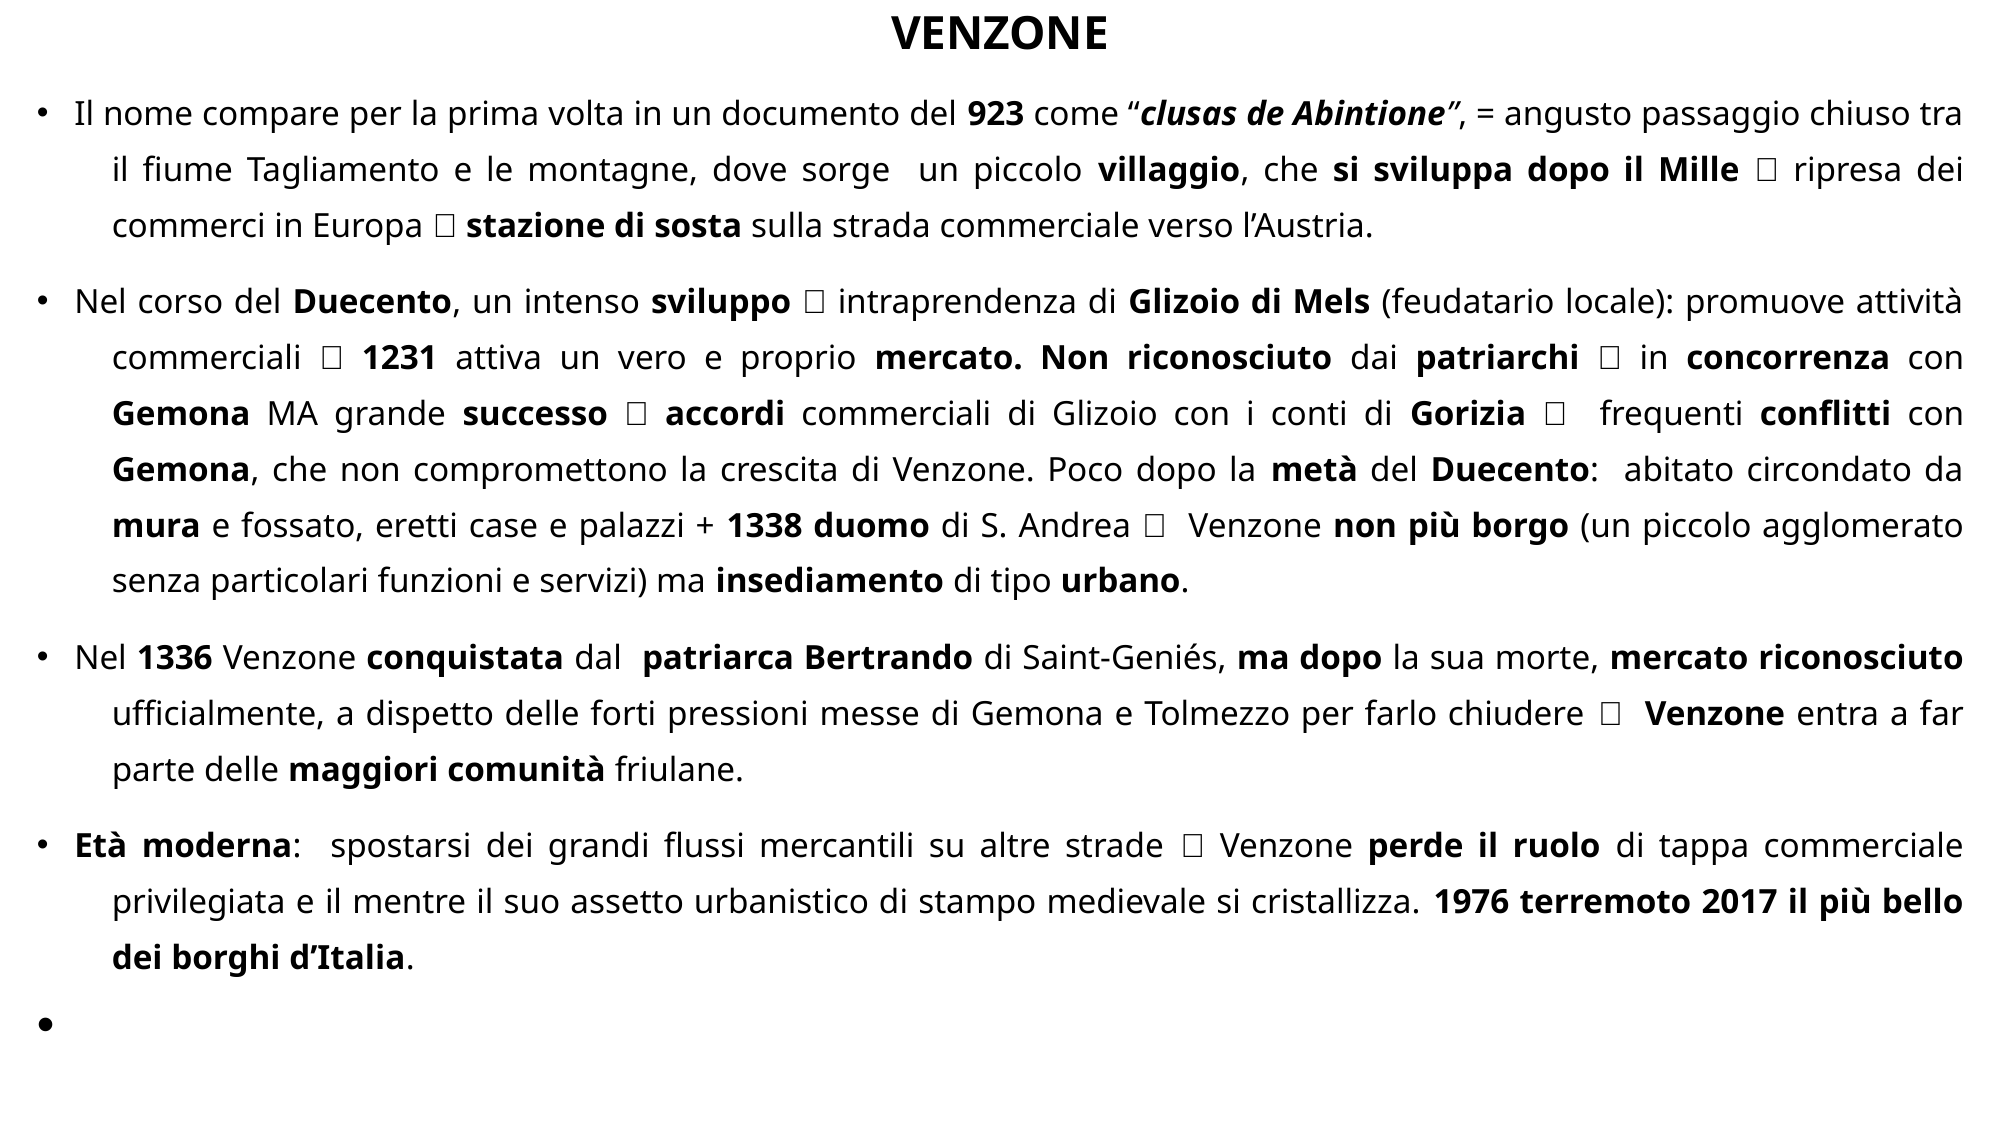

# VENZONE
Il nome compare per la prima volta in un documento del 923 come “clusas de Abintione”, = angusto passaggio chiuso tra il fiume Tagliamento e le montagne, dove sorge un piccolo villaggio, che si sviluppa dopo il Mille  ripresa dei commerci in Europa  stazione di sosta sulla strada commerciale verso l’Austria.
Nel corso del Duecento, un intenso sviluppo  intraprendenza di Glizoio di Mels (feudatario locale): promuove attività commerciali  1231 attiva un vero e proprio mercato. Non riconosciuto dai patriarchi  in concorrenza con Gemona MA grande successo  accordi commerciali di Glizoio con i conti di Gorizia  frequenti conflitti con Gemona, che non compromettono la crescita di Venzone. Poco dopo la metà del Duecento: abitato circondato da mura e fossato, eretti case e palazzi + 1338 duomo di S. Andrea  Venzone non più borgo (un piccolo agglomerato senza particolari funzioni e servizi) ma insediamento di tipo urbano.
Nel 1336 Venzone conquistata dal patriarca Bertrando di Saint-Geniés, ma dopo la sua morte, mercato riconosciuto ufficialmente, a dispetto delle forti pressioni messe di Gemona e Tolmezzo per farlo chiudere  Venzone entra a far parte delle maggiori comunità friulane.
Età moderna: spostarsi dei grandi flussi mercantili su altre strade  Venzone perde il ruolo di tappa commerciale privilegiata e il mentre il suo assetto urbanistico di stampo medievale si cristallizza. 1976 terremoto 2017 il più bello dei borghi d’Italia.